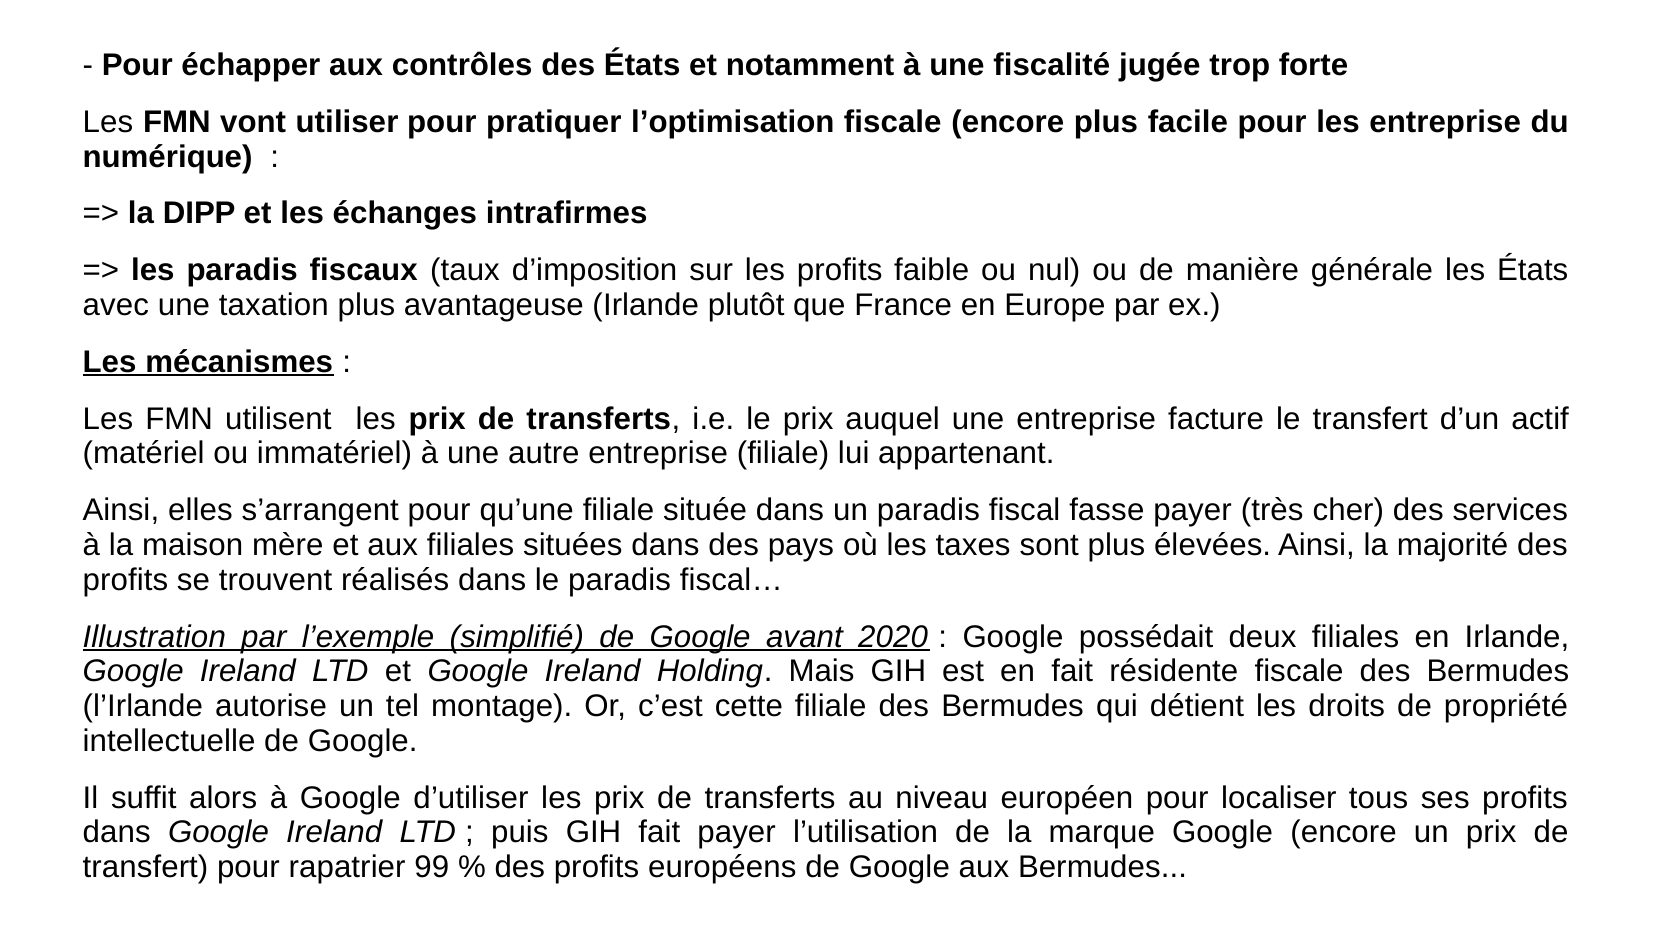

# - Pour échapper aux contrôles des États et notamment à une fiscalité jugée trop forte
Les FMN vont utiliser pour pratiquer l’optimisation fiscale (encore plus facile pour les entreprise du numérique)  :
=> la DIPP et les échanges intrafirmes
=> les paradis fiscaux (taux d’imposition sur les profits faible ou nul) ou de manière générale les États avec une taxation plus avantageuse (Irlande plutôt que France en Europe par ex.)
Les mécanismes :
Les FMN utilisent les prix de transferts, i.e. le prix auquel une entreprise facture le transfert d’un actif (matériel ou immatériel) à une autre entreprise (filiale) lui appartenant.
Ainsi, elles s’arrangent pour qu’une filiale située dans un paradis fiscal fasse payer (très cher) des services à la maison mère et aux filiales situées dans des pays où les taxes sont plus élevées. Ainsi, la majorité des profits se trouvent réalisés dans le paradis fiscal…
Illustration par l’exemple (simplifié) de Google avant 2020 : Google possédait deux filiales en Irlande, Google Ireland LTD et Google Ireland Holding. Mais GIH est en fait résidente fiscale des Bermudes (l’Irlande autorise un tel montage). Or, c’est cette filiale des Bermudes qui détient les droits de propriété intellectuelle de Google.
Il suffit alors à Google d’utiliser les prix de transferts au niveau européen pour localiser tous ses profits dans Google Ireland LTD ; puis GIH fait payer l’utilisation de la marque Google (encore un prix de transfert) pour rapatrier 99 % des profits européens de Google aux Bermudes...